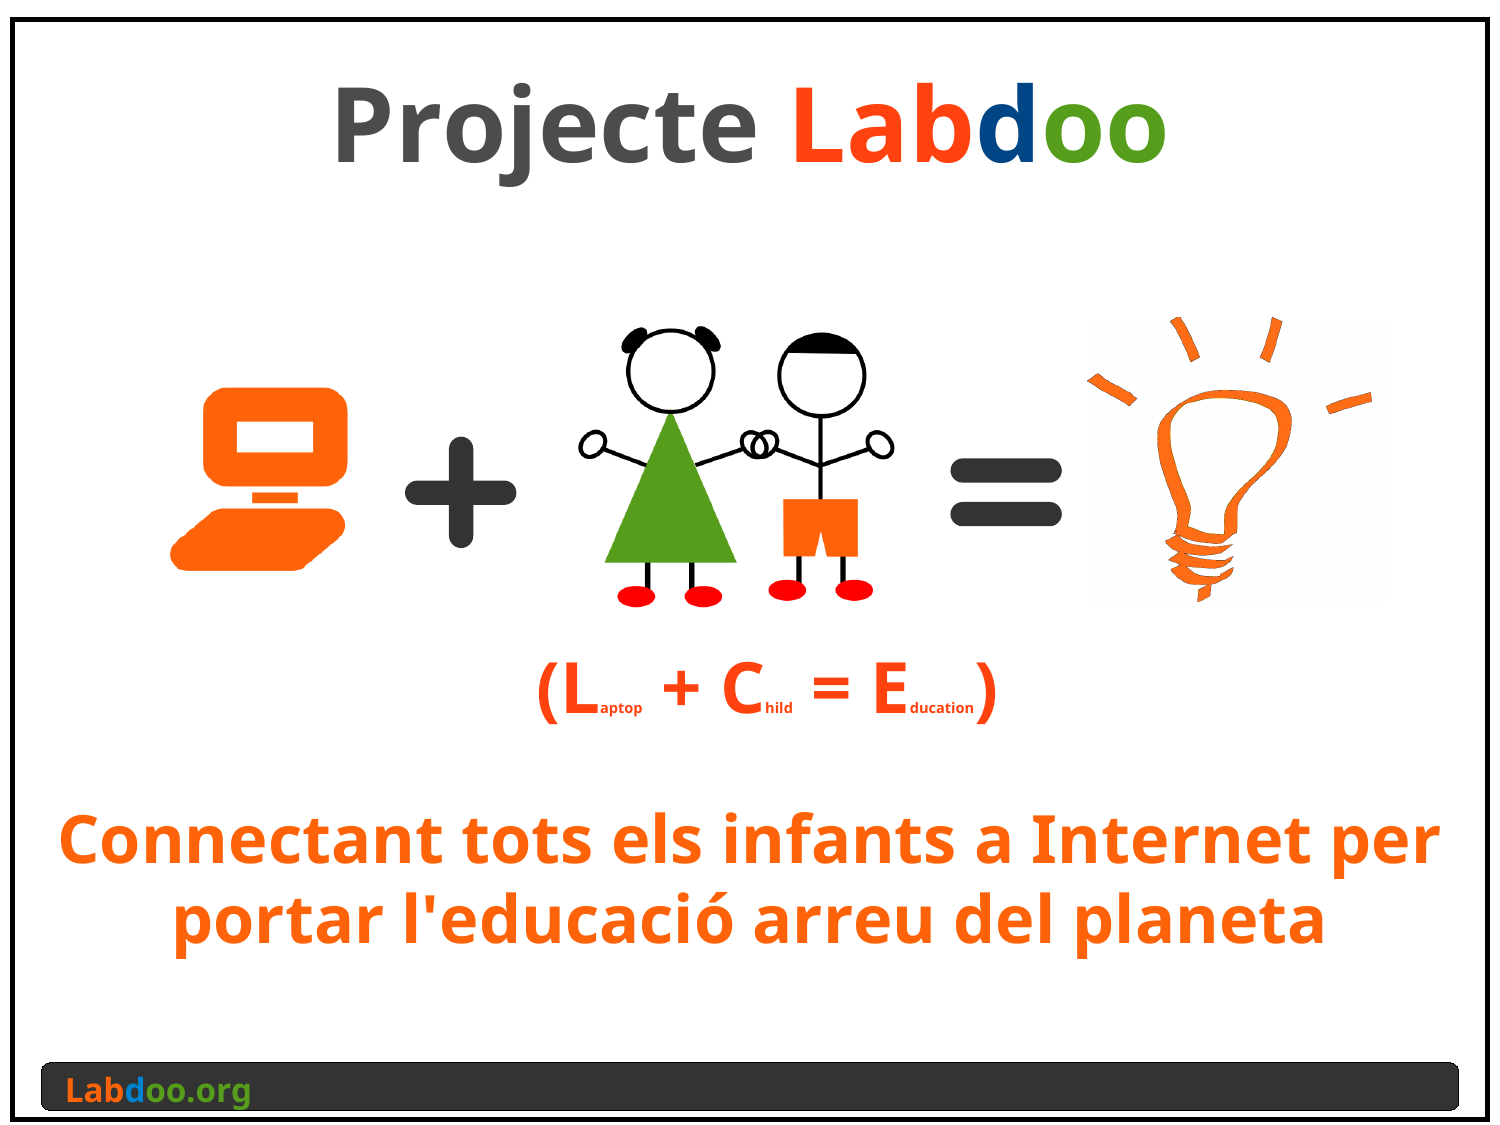

Projecte Labdoo
(Laptop + Child = Education)
Connectant tots els infants a Internet per portar l'educació arreu del planeta